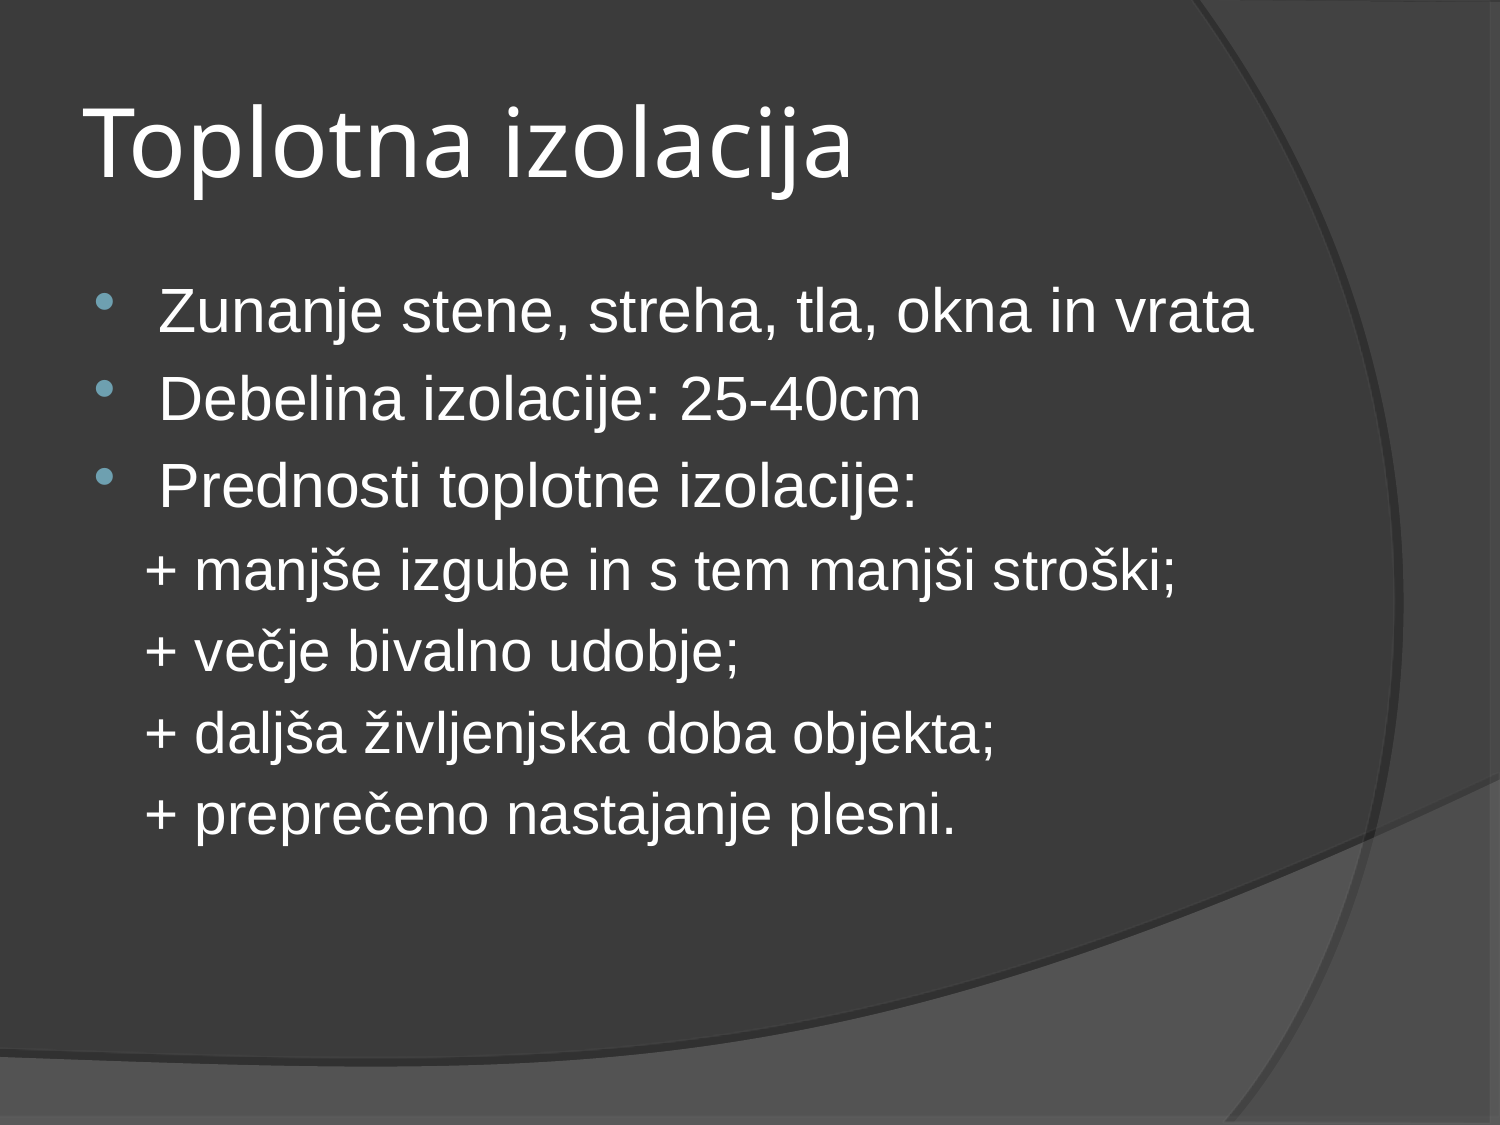

# Toplotna izolacija
Zunanje stene, streha, tla, okna in vrata
Debelina izolacije: 25-40cm
Prednosti toplotne izolacije:
 + manjše izgube in s tem manjši stroški;
 + večje bivalno udobje;
 + daljša življenjska doba objekta;
 + preprečeno nastajanje plesni.